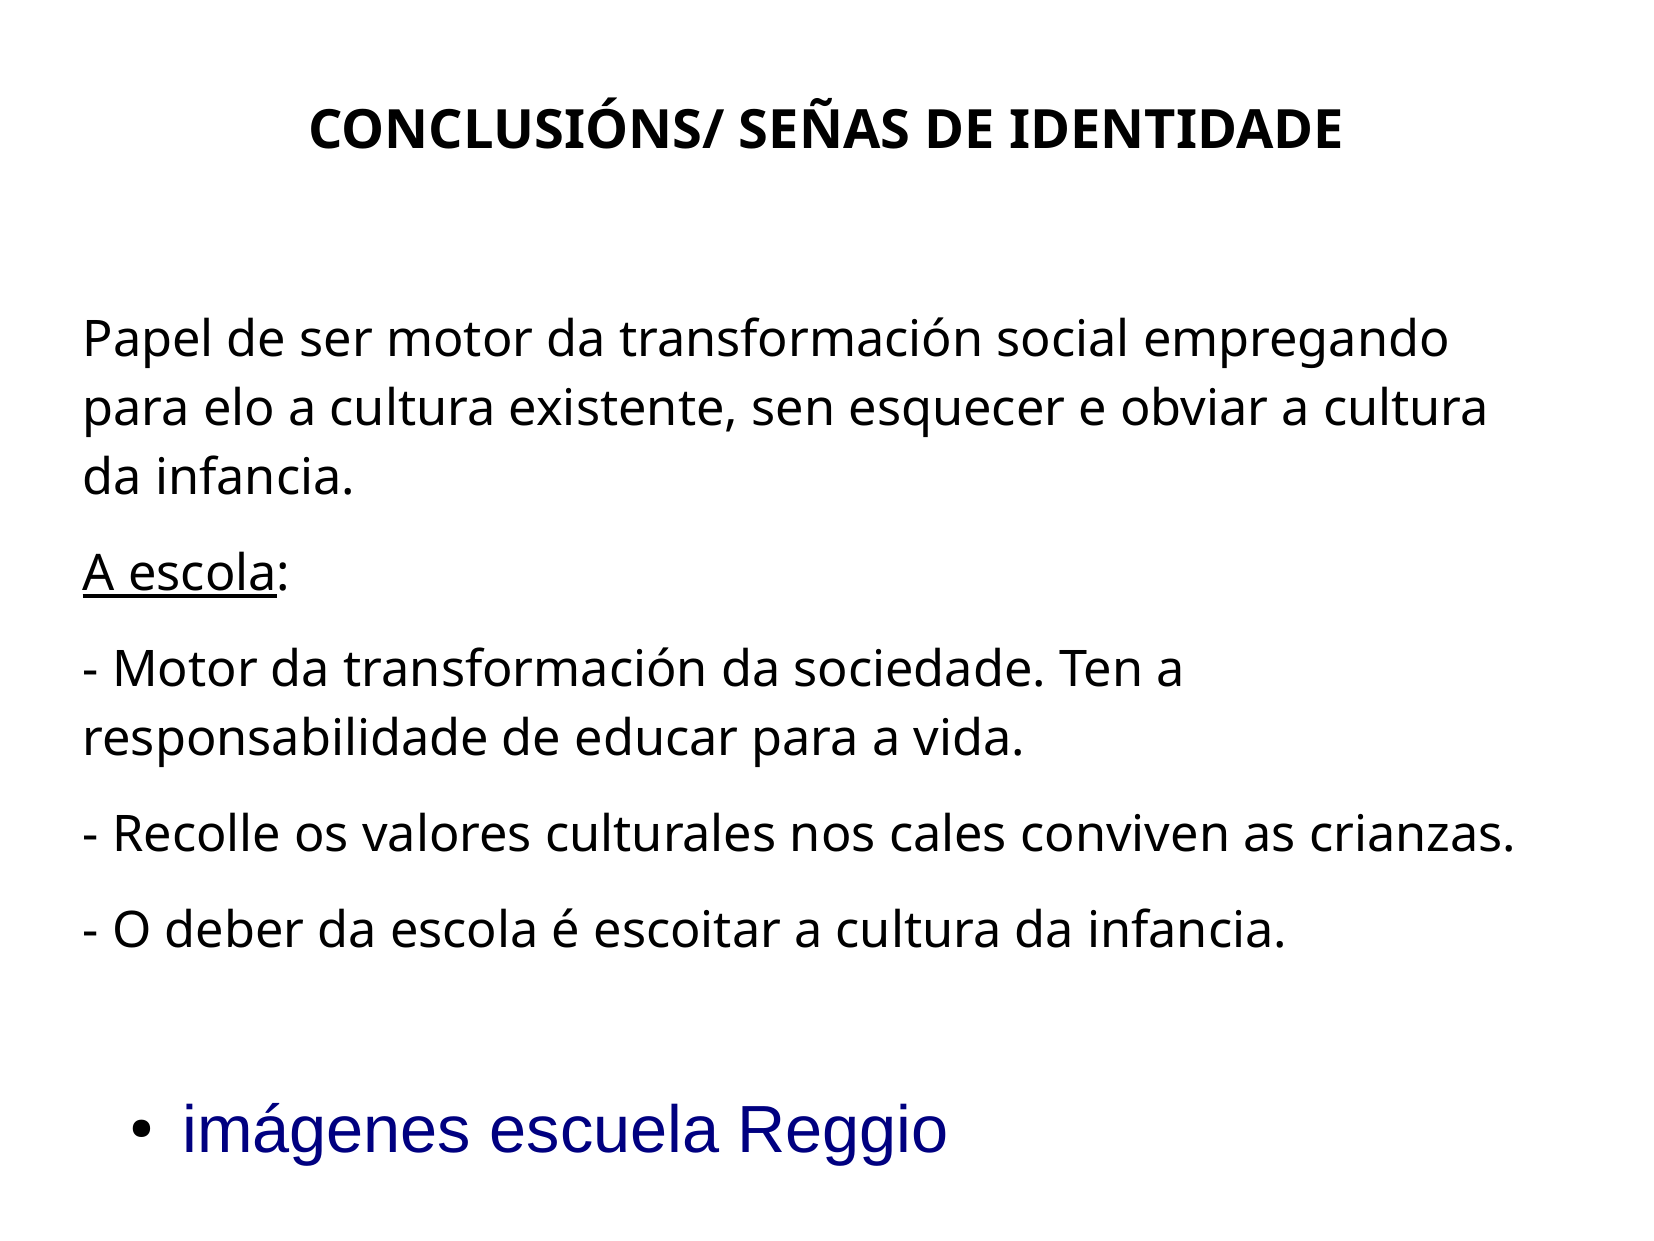

# CONCLUSIÓNS/ SEÑAS DE IDENTIDADE
Papel de ser motor da transformación social empregando para elo a cultura existente, sen esquecer e obviar a cultura da infancia.
A escola:
- Motor da transformación da sociedade. Ten a responsabilidade de educar para a vida.
- Recolle os valores culturales nos cales conviven as crianzas.
- O deber da escola é escoitar a cultura da infancia.
imágenes escuela Reggio